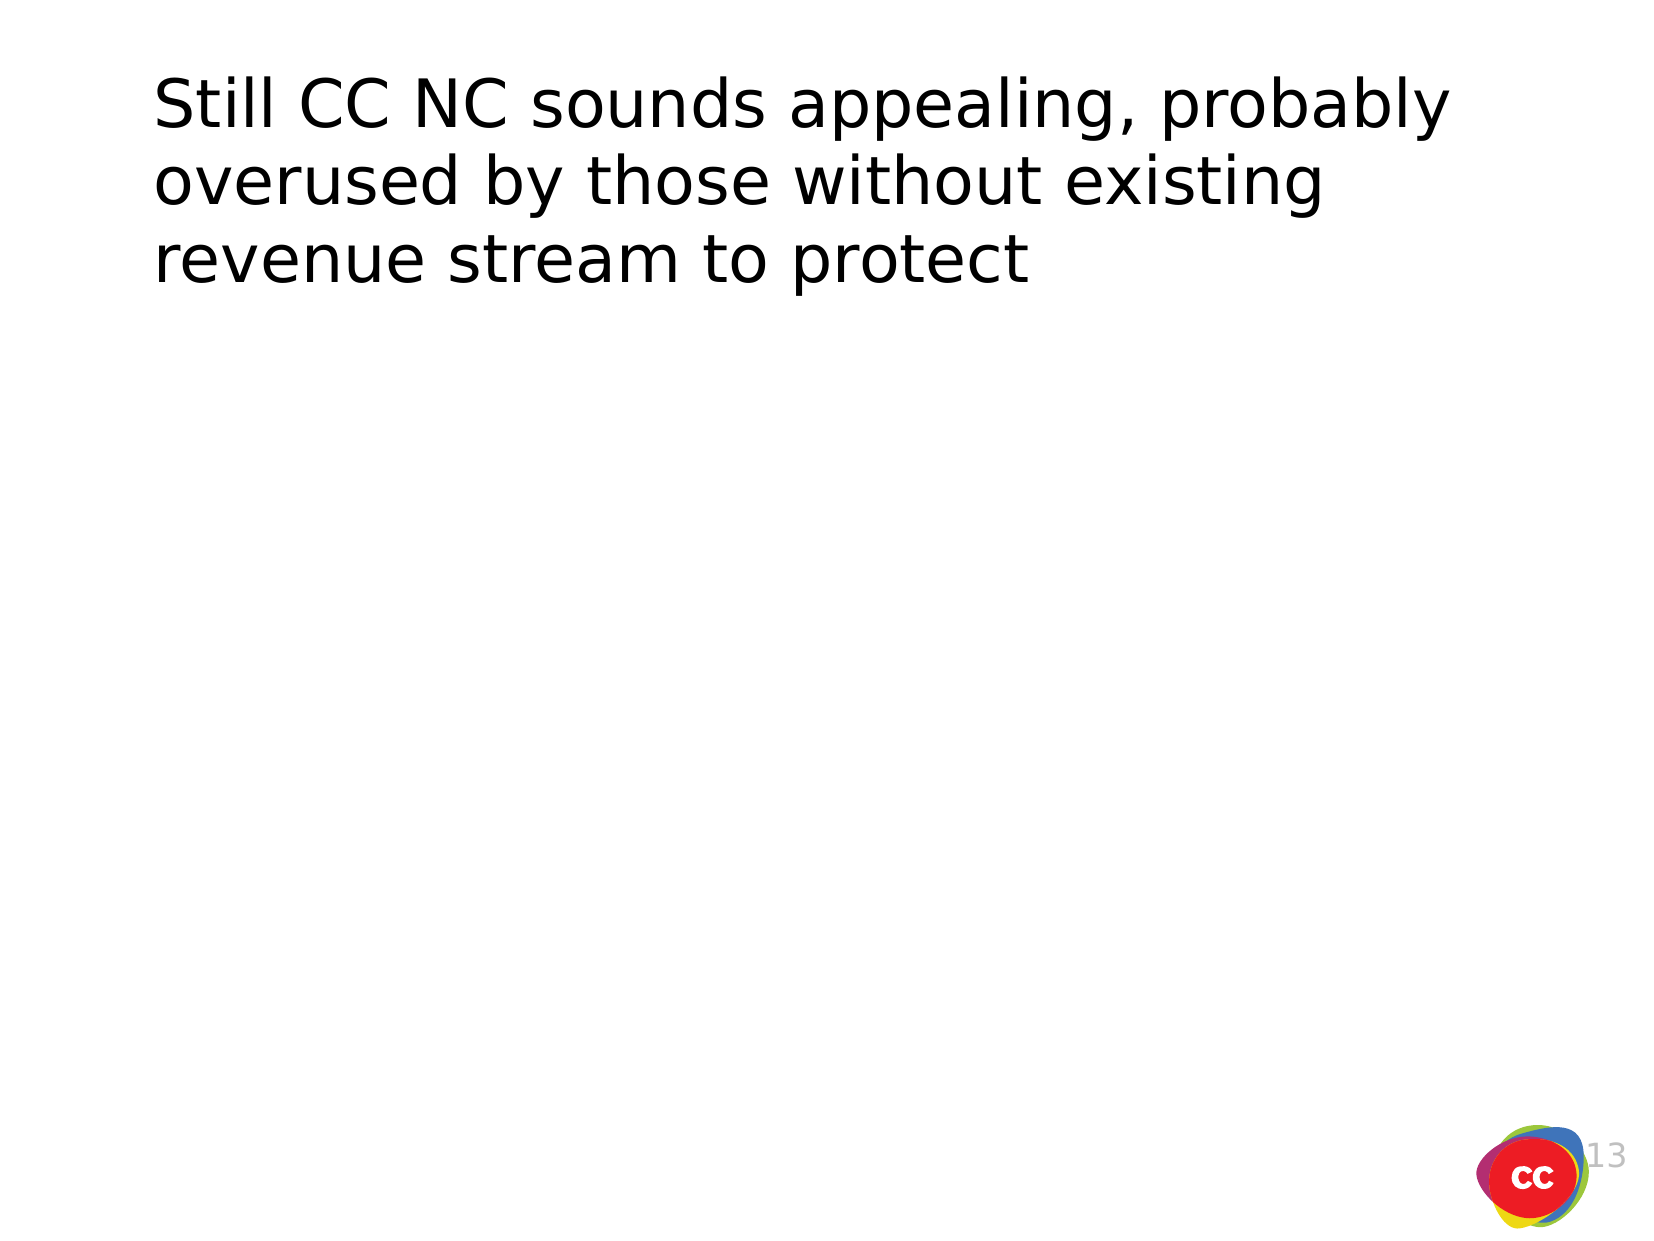

# Still CC NC sounds appealing, probably overused by those without existing revenue stream to protect